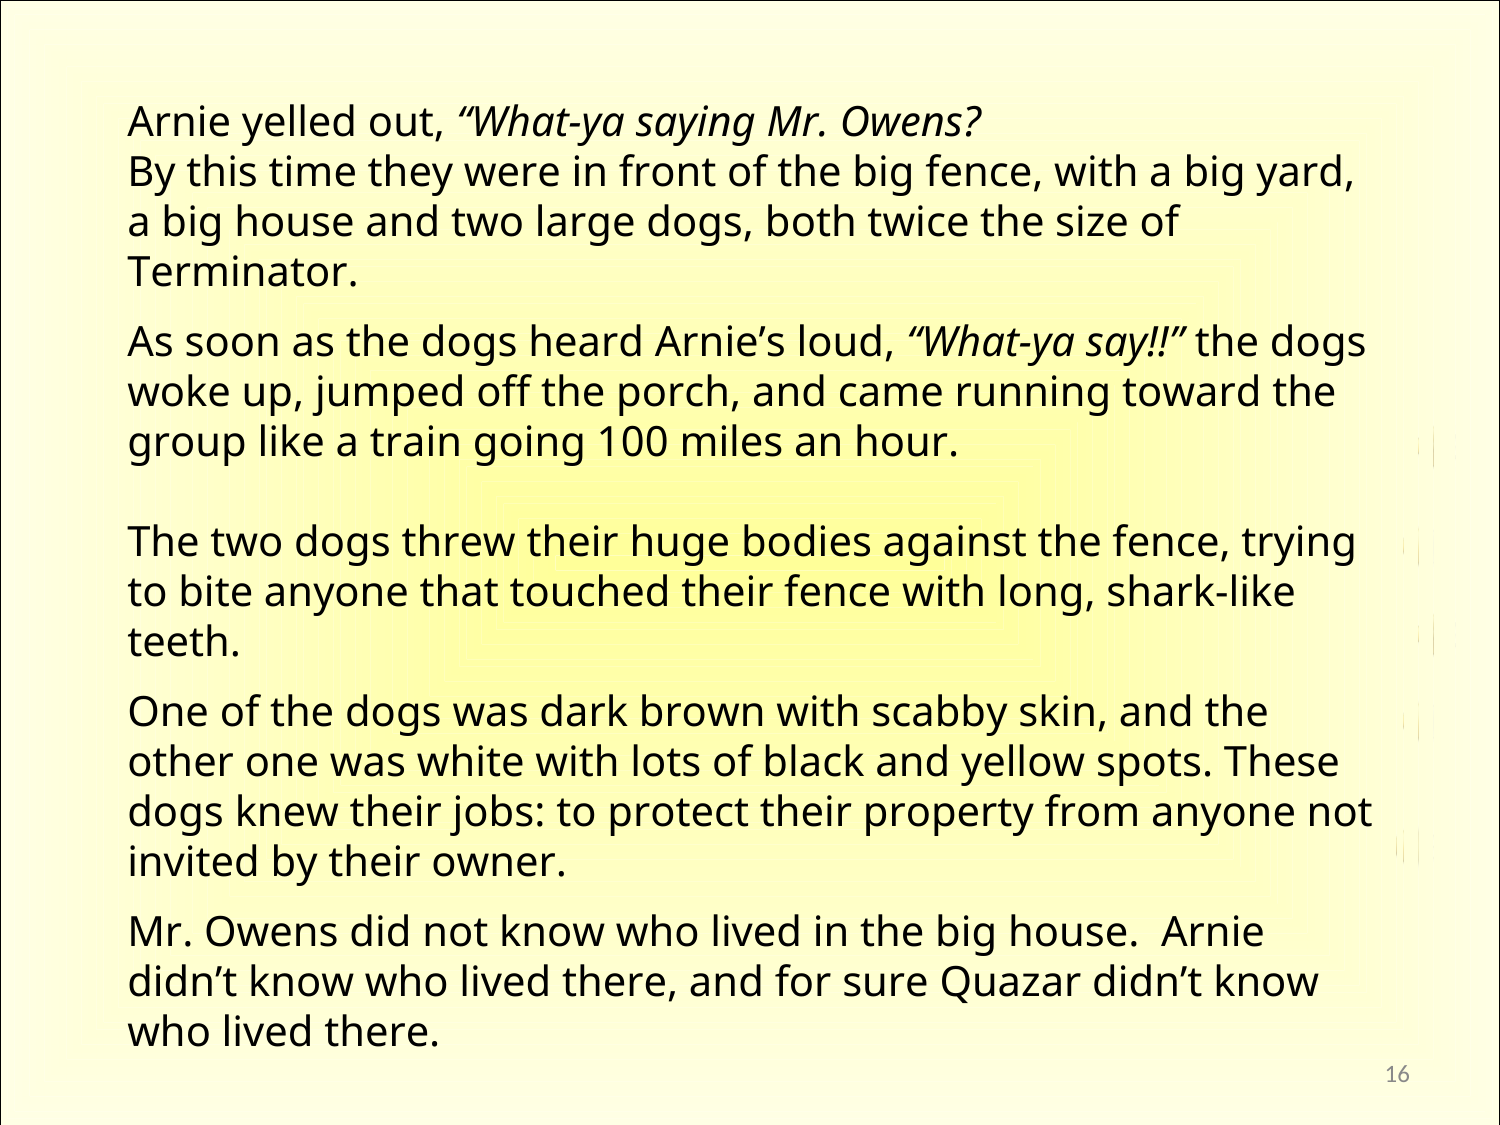

Arnie yelled out, “What-ya saying Mr. Owens?
By this time they were in front of the big fence, with a big yard, a big house and two large dogs, both twice the size of Terminator.
As soon as the dogs heard Arnie’s loud, “What-ya say!!” the dogs woke up, jumped off the porch, and came running toward the group like a train going 100 miles an hour.
The two dogs threw their huge bodies against the fence, trying to bite anyone that touched their fence with long, shark-like teeth.
One of the dogs was dark brown with scabby skin, and the other one was white with lots of black and yellow spots. These dogs knew their jobs: to protect their property from anyone not invited by their owner.
Mr. Owens did not know who lived in the big house. Arnie didn’t know who lived there, and for sure Quazar didn’t know who lived there.